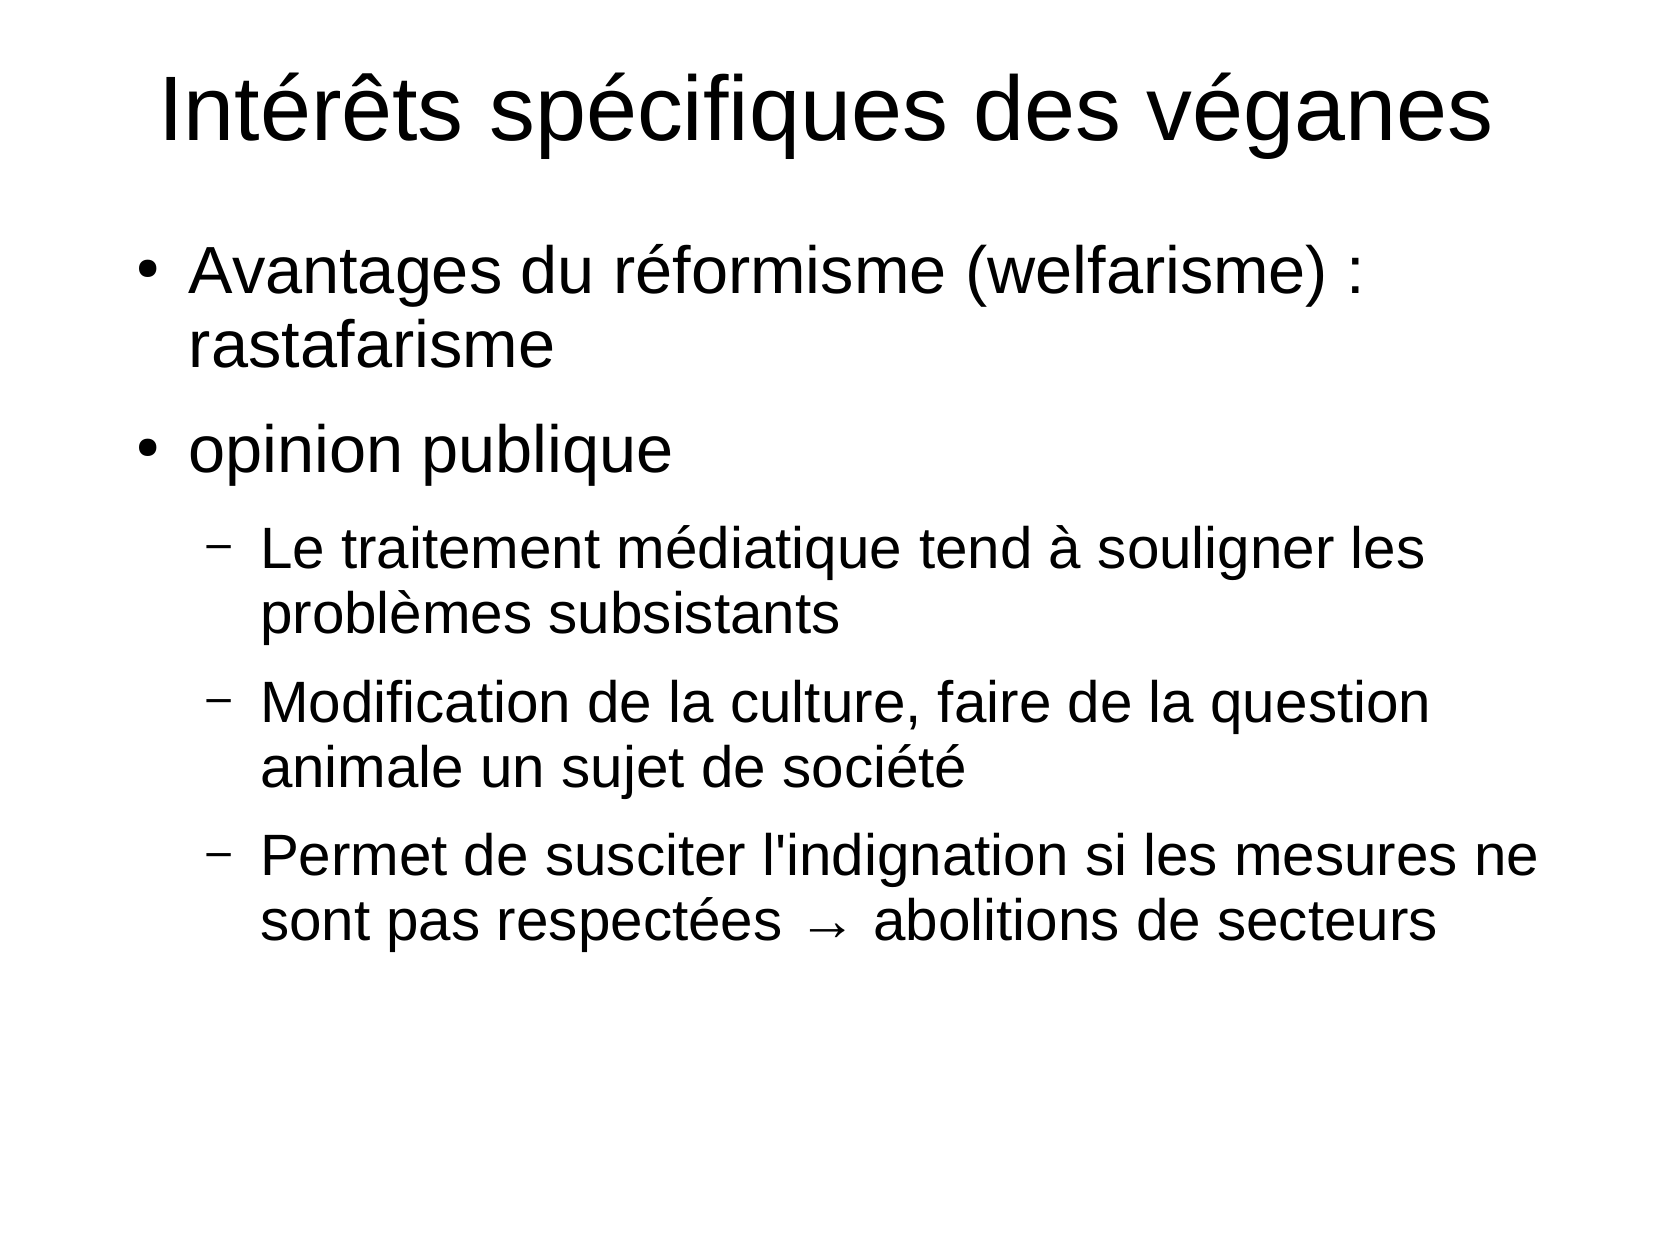

# Intérêts spécifiques des véganes
Avantages du réformisme (welfarisme) : rastafarisme
opinion publique
Le traitement médiatique tend à souligner les problèmes subsistants
Modification de la culture, faire de la question animale un sujet de société
Permet de susciter l'indignation si les mesures ne sont pas respectées → abolitions de secteurs